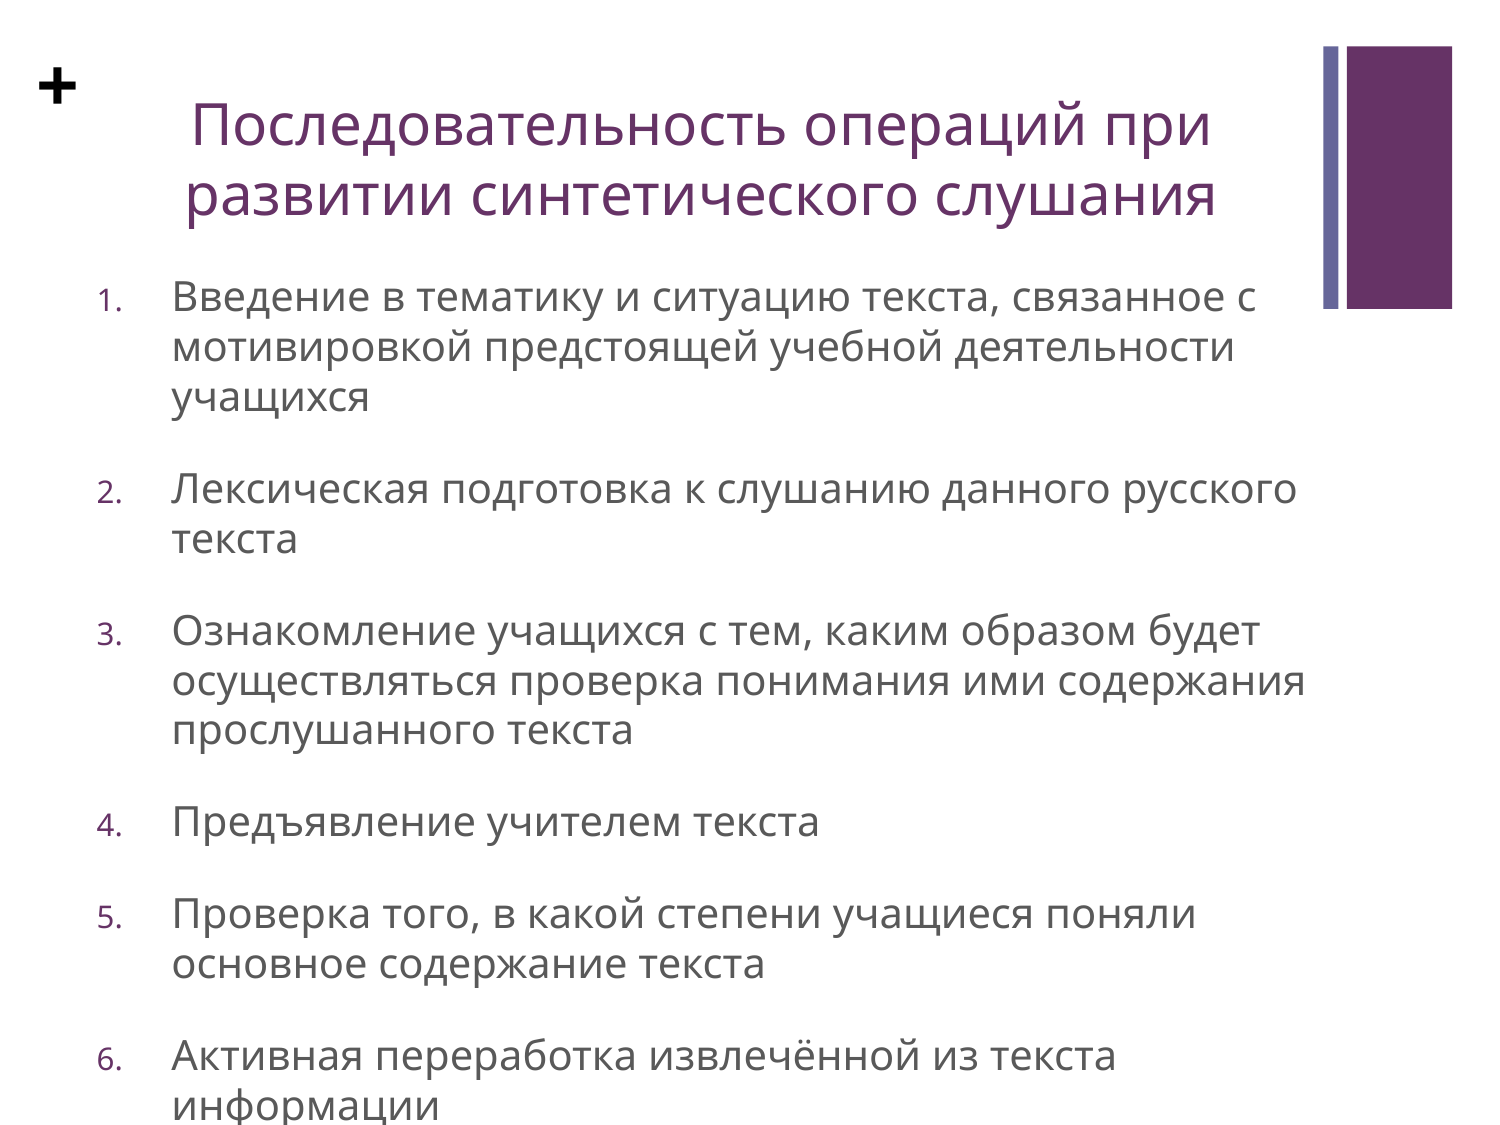

# Последовательность операций при развитии синтетического слушания
Введение в тематику и ситуацию текста, связанное с мотивировкой предстоящей учебной деятельности учащихся
Лексическая подготовка к слушанию данного русского текста
Ознакомление учащихся с тем, каким образом будет осуществляться проверка понимания ими содержания прослушанного текста
Предъявление учителем текста
Проверка того, в какой степени учащиеся поняли основное содержание текста
Активная переработка извлечённой из текста информации